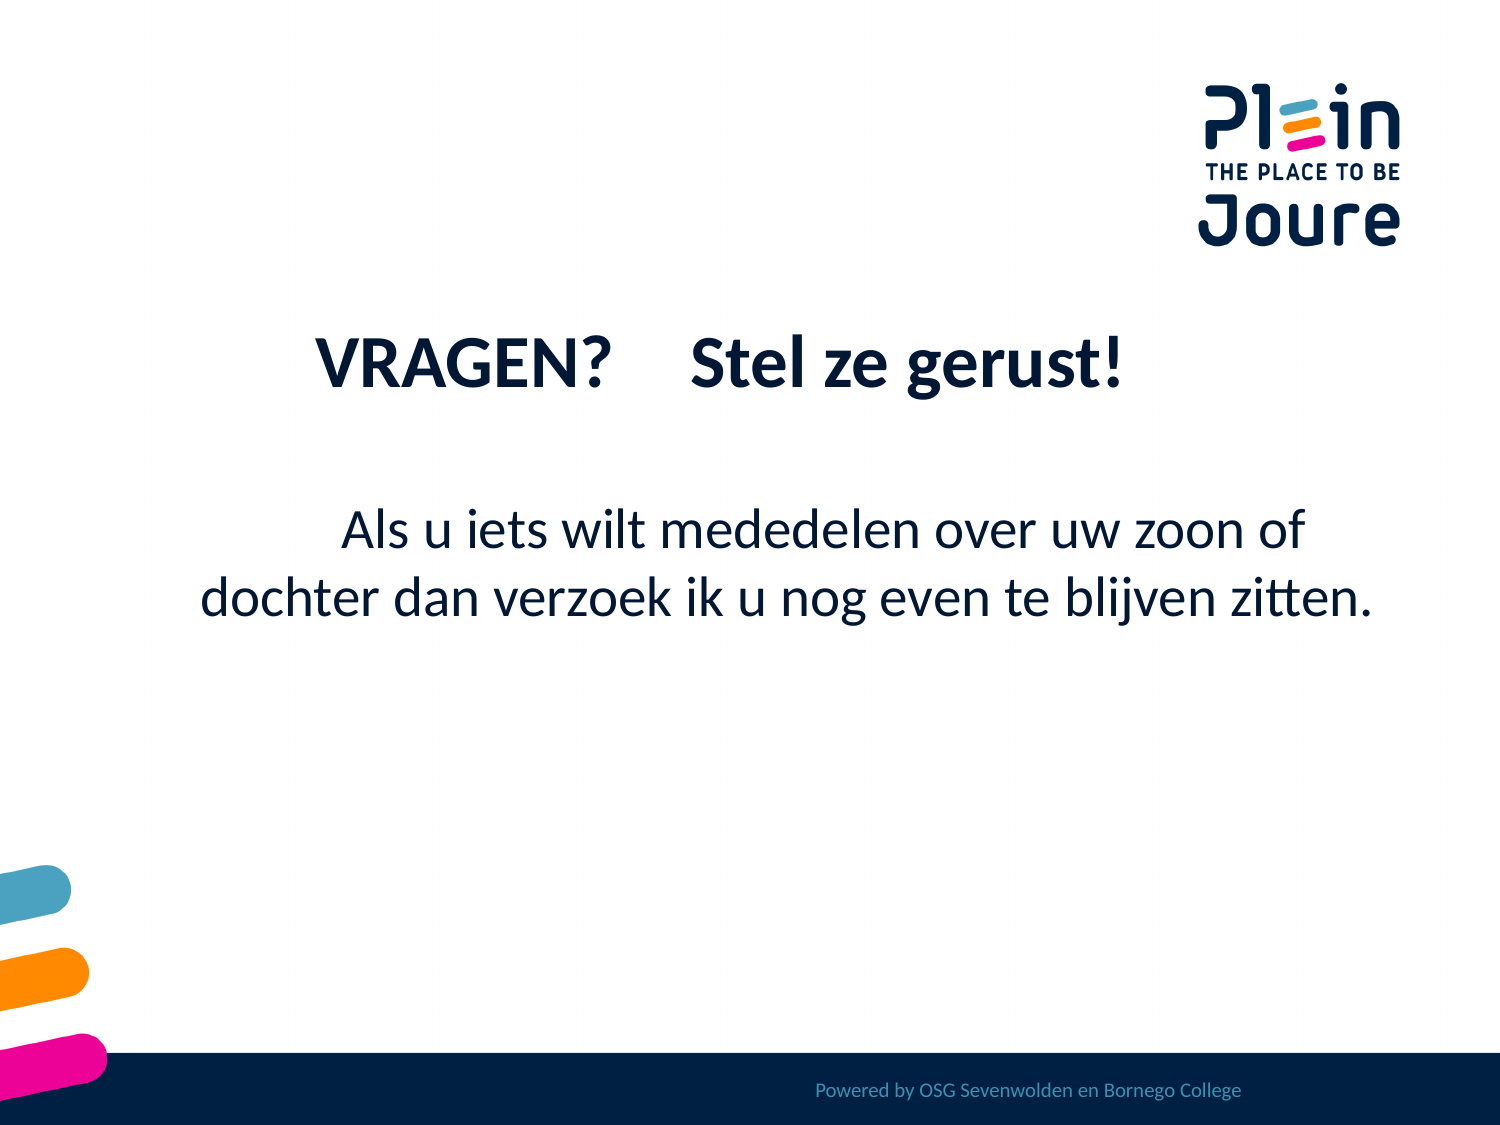

# VRAGEN? 	Stel ze gerust!
			Als u iets wilt mededelen over uw zoon of dochter dan verzoek ik u nog even te blijven zitten.
Powered by OSG Sevenwolden en Bornego College